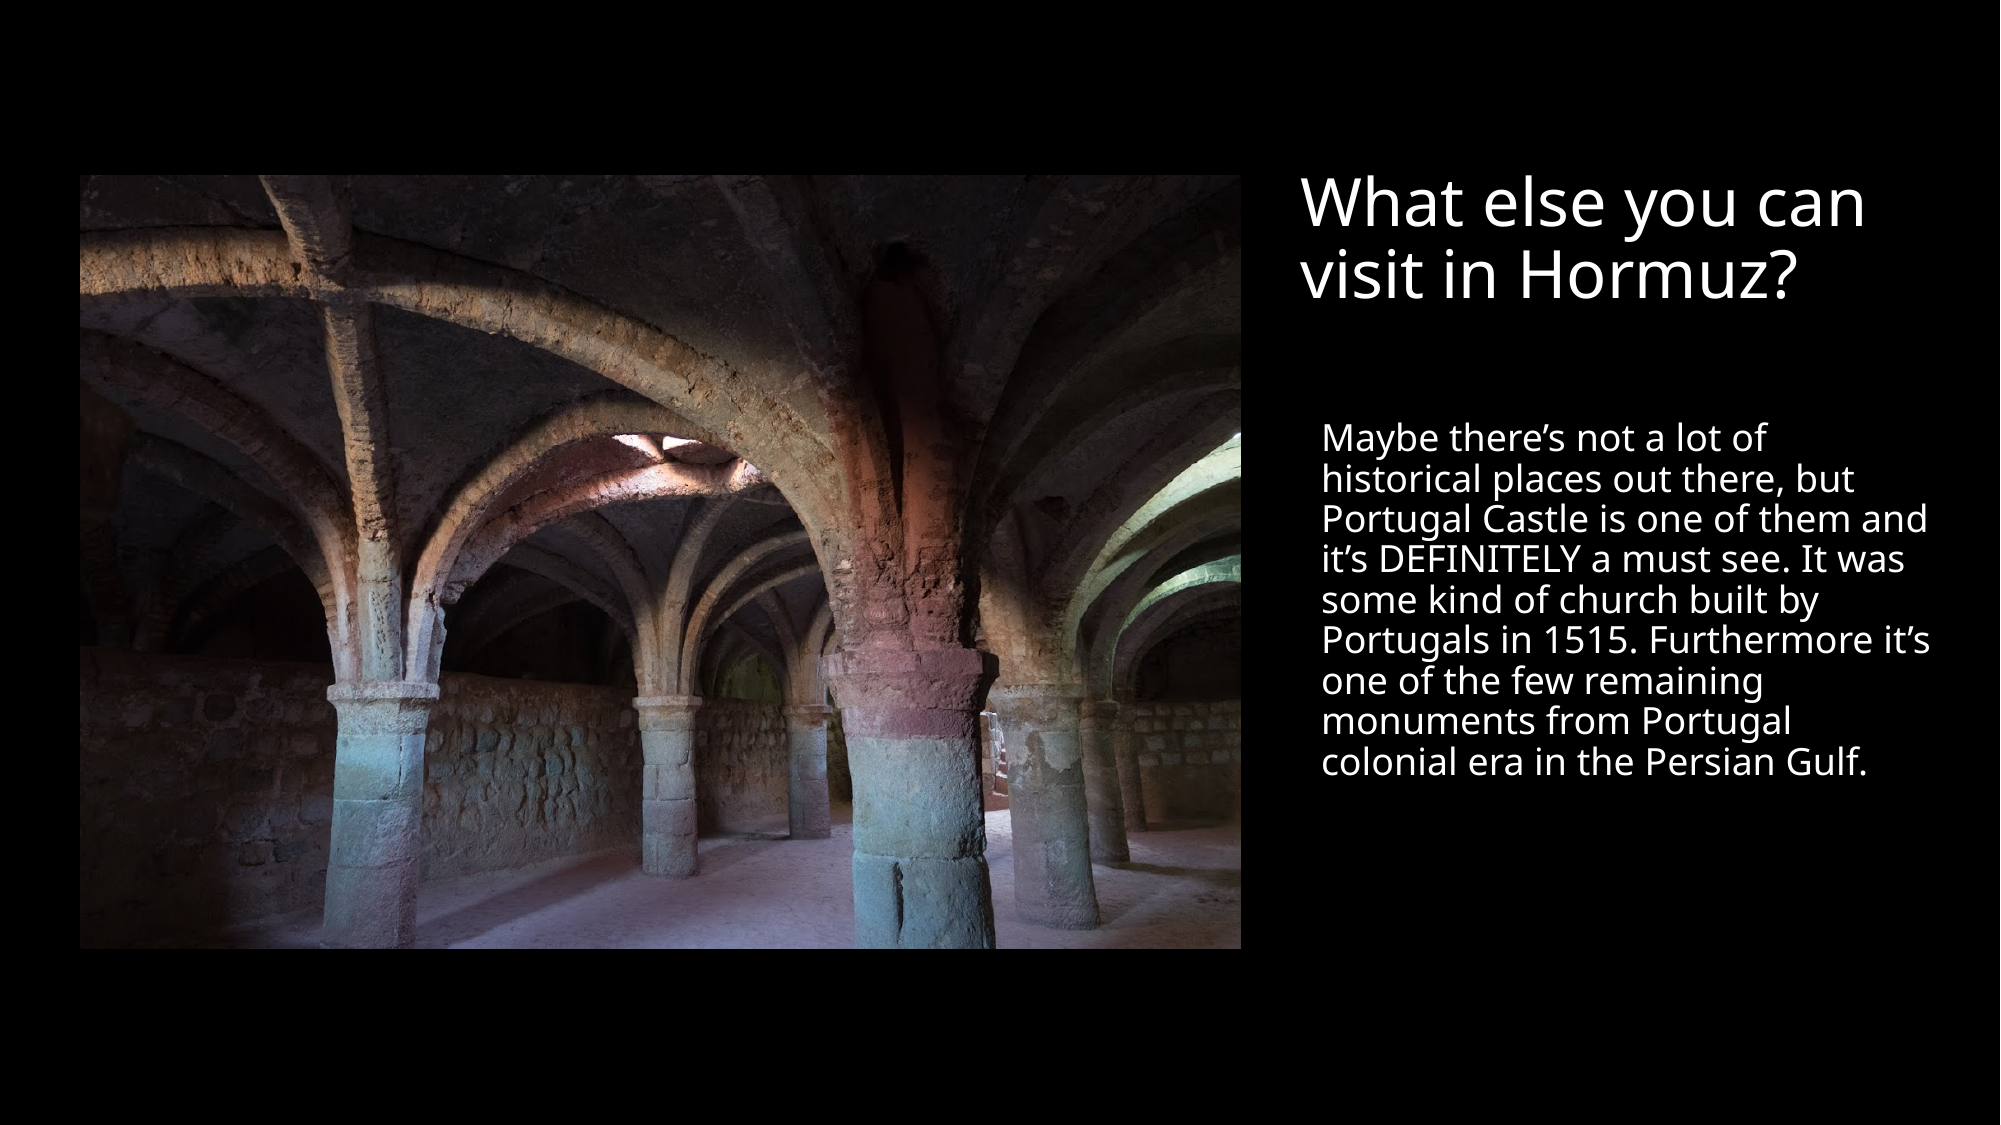

# What else you can visit in Hormuz?
Maybe there’s not a lot of historical places out there, but Portugal Castle is one of them and it’s DEFINITELY a must see. It was some kind of church built by Portugals in 1515. Furthermore it’s one of the few remaining monuments from Portugal colonial era in the Persian Gulf.